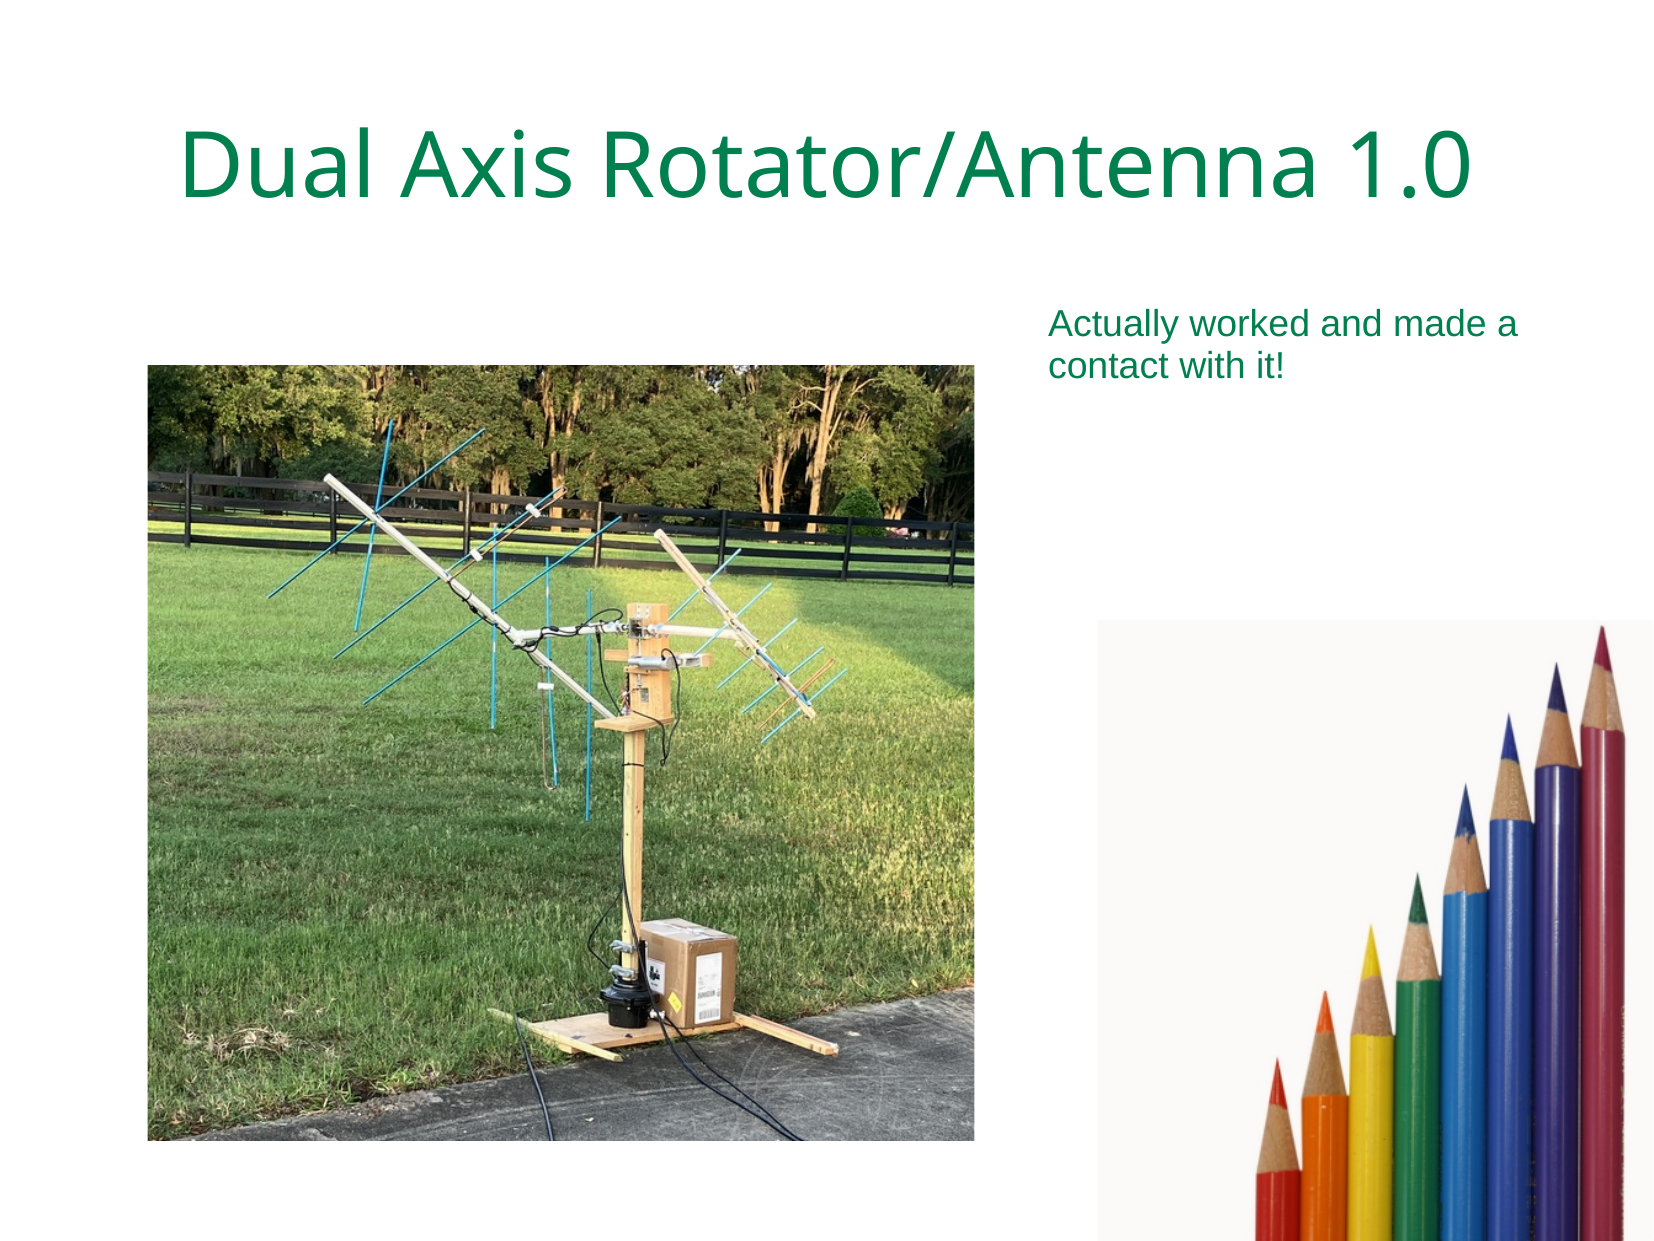

# Dual Axis Rotator/Antenna 1.0
Actually worked and made a contact with it!